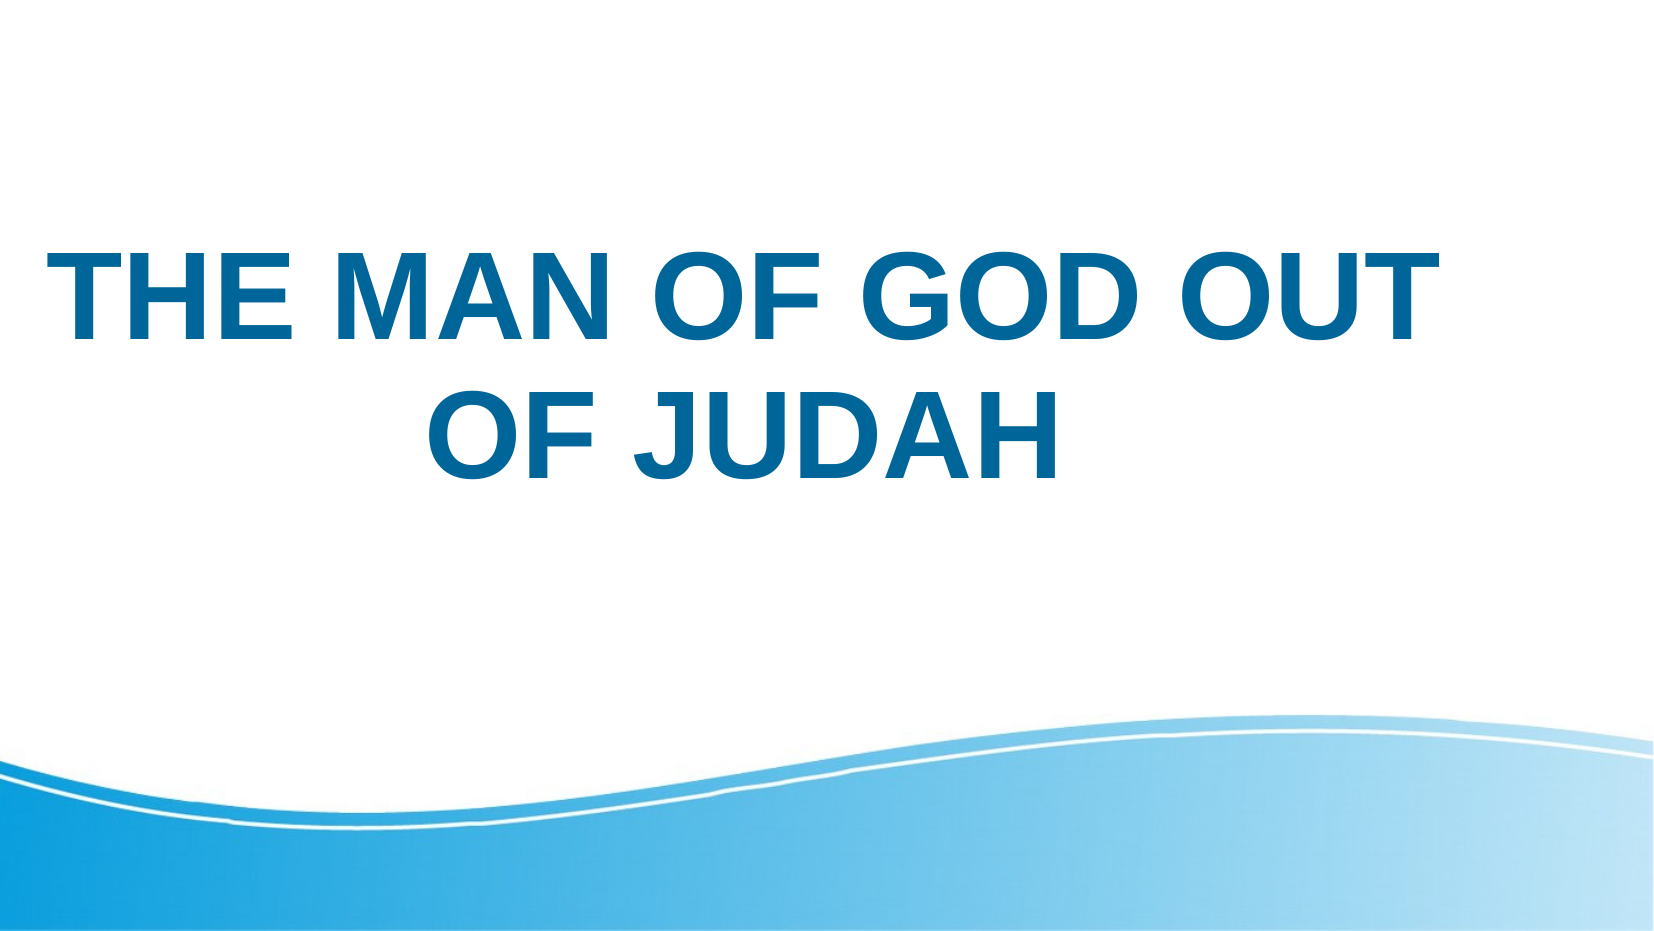

# THE MAN OF GOD OUT OF JUDAH